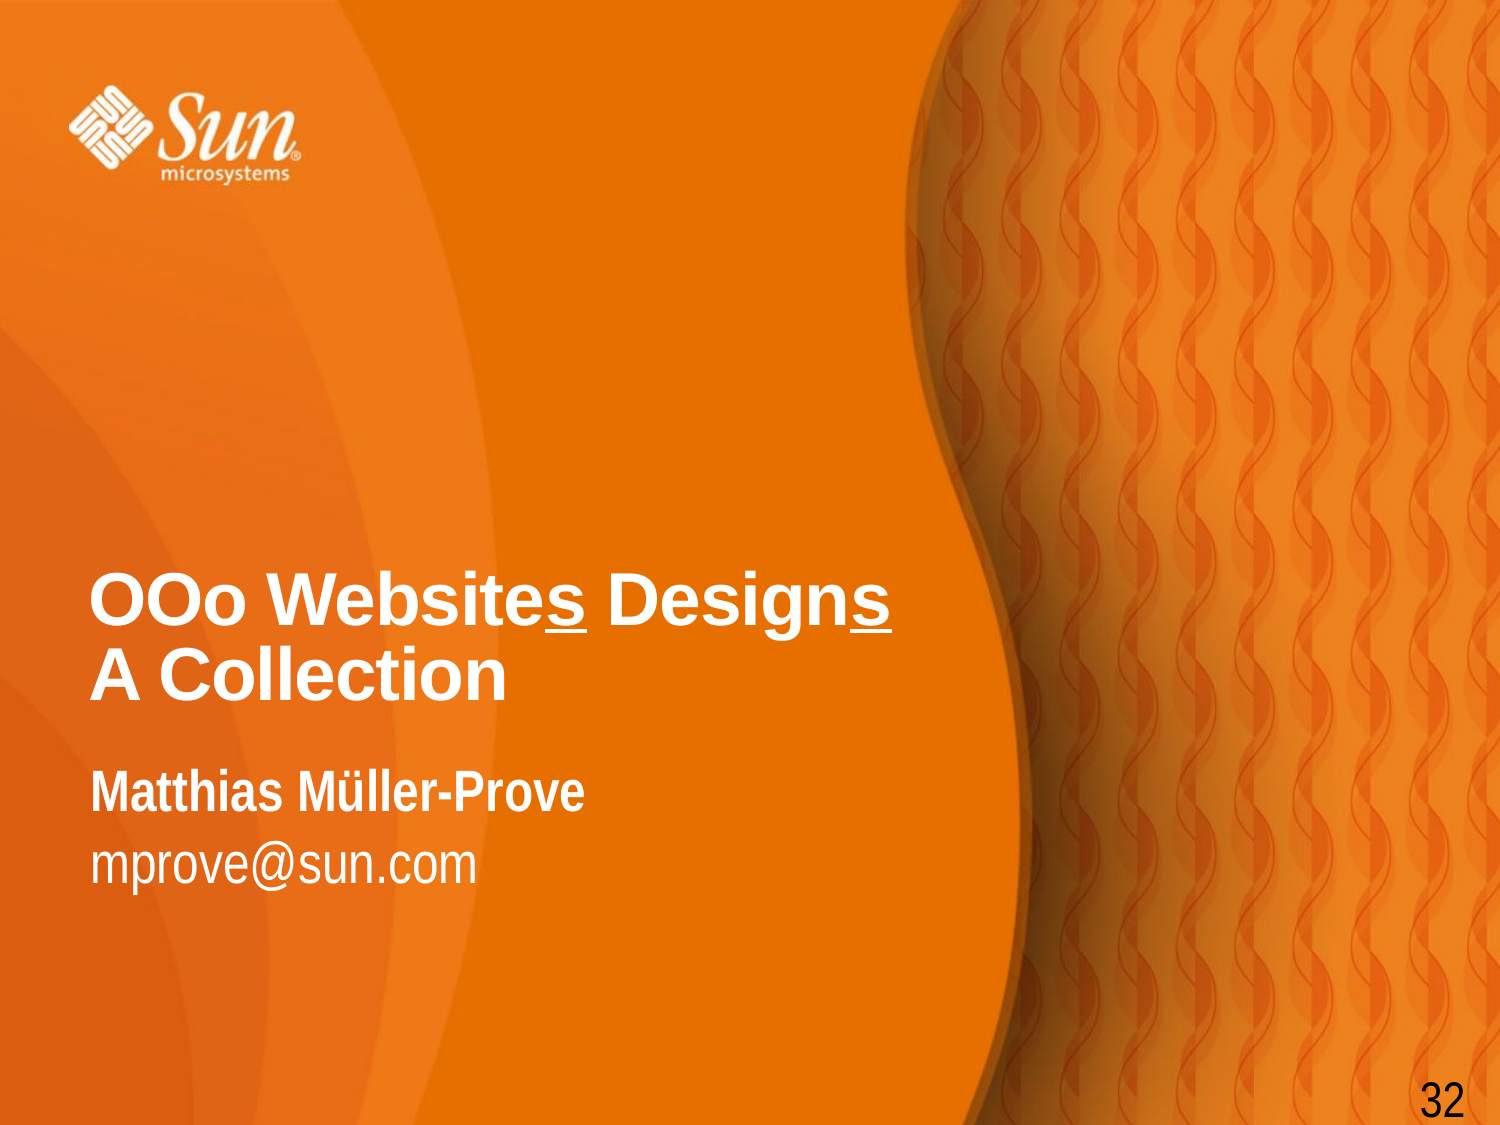

# OOo Websites Designs A Collection
Matthias Müller-Prove
mprove@sun.com